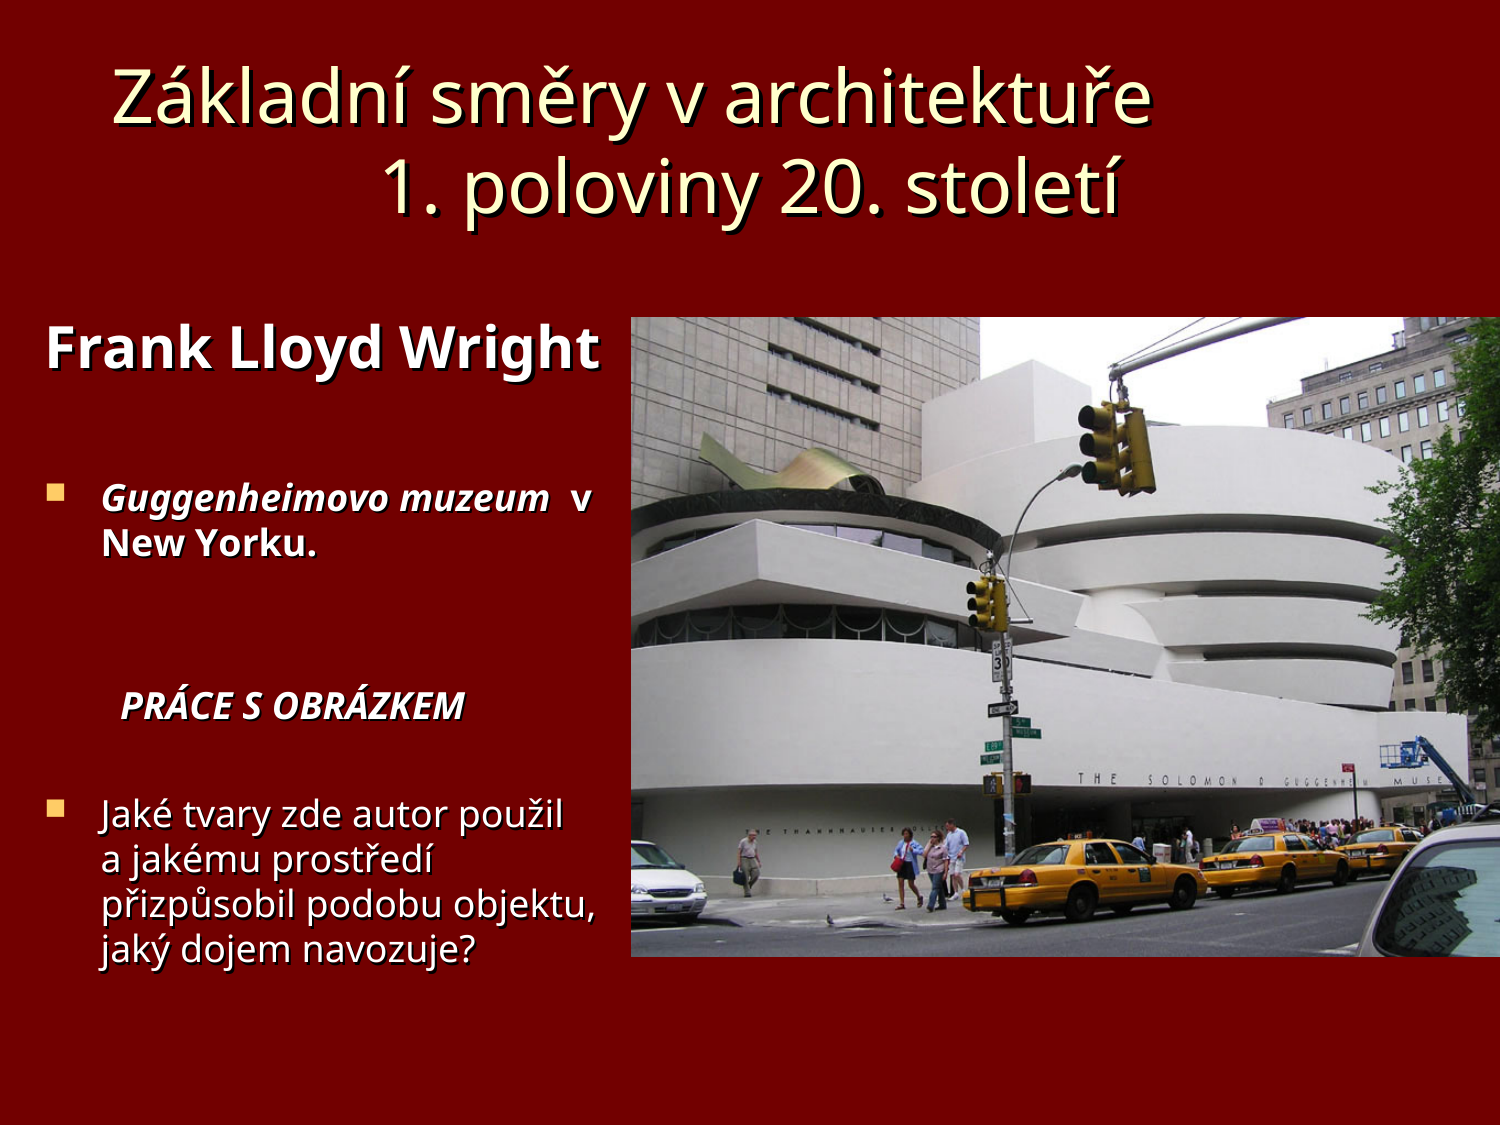

# Základní směry v architektuře 1. poloviny 20. století
Frank Lloyd Wright
Guggenheimovo muzeum v New Yorku.
	 PRÁCE S OBRÁZKEM
Jaké tvary zde autor použil a jakému prostředí přizpůsobil podobu objektu, jaký dojem navozuje?